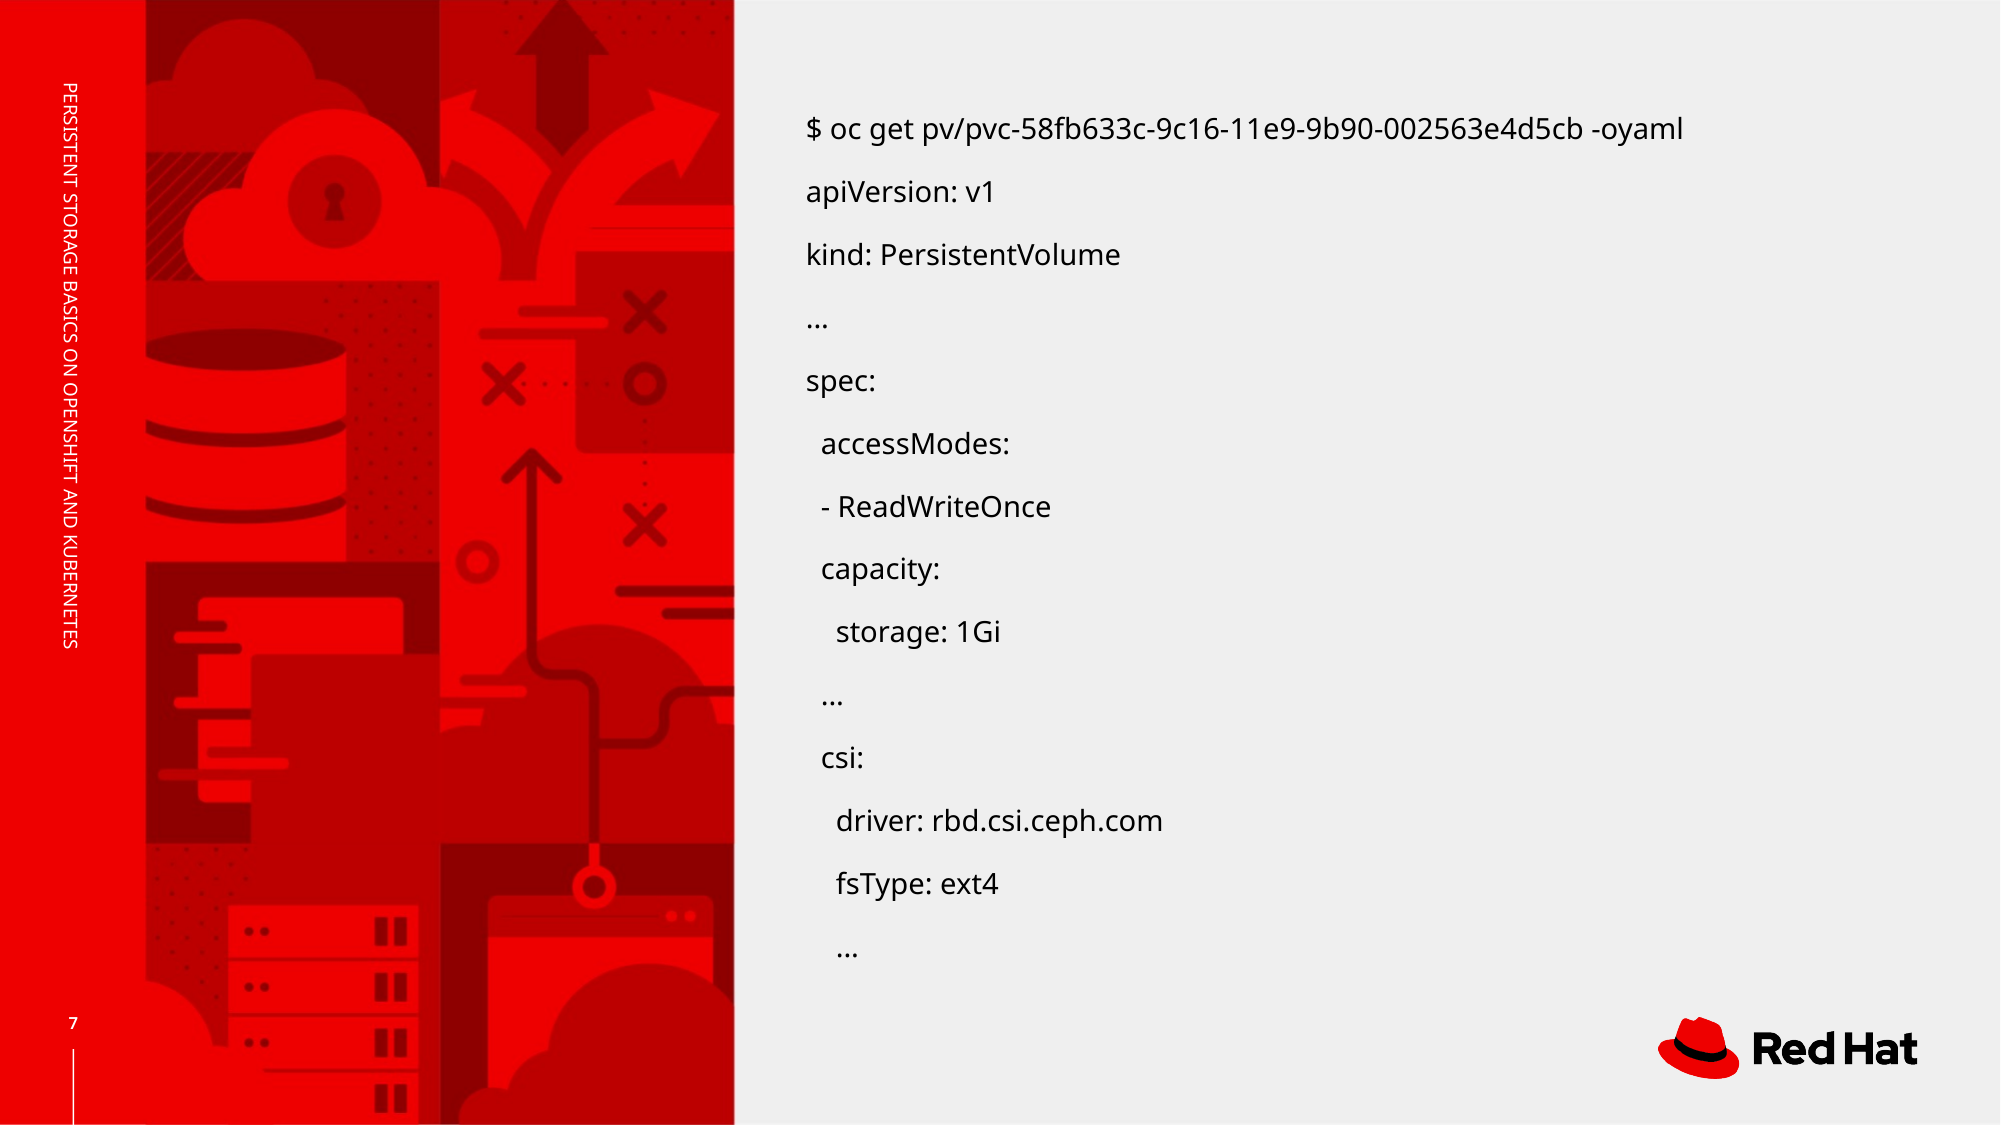

#
$ oc get pv/pvc-58fb633c-9c16-11e9-9b90-002563e4d5cb -oyaml
apiVersion: v1
kind: PersistentVolume
...
spec:
 accessModes:
 - ReadWriteOnce
 capacity:
 storage: 1Gi
 ...
 csi:
 driver: rbd.csi.ceph.com
 fsType: ext4
 ...
PERSISTENT STORAGE BASICS ON OPENSHIFT AND KUBERNETES
7